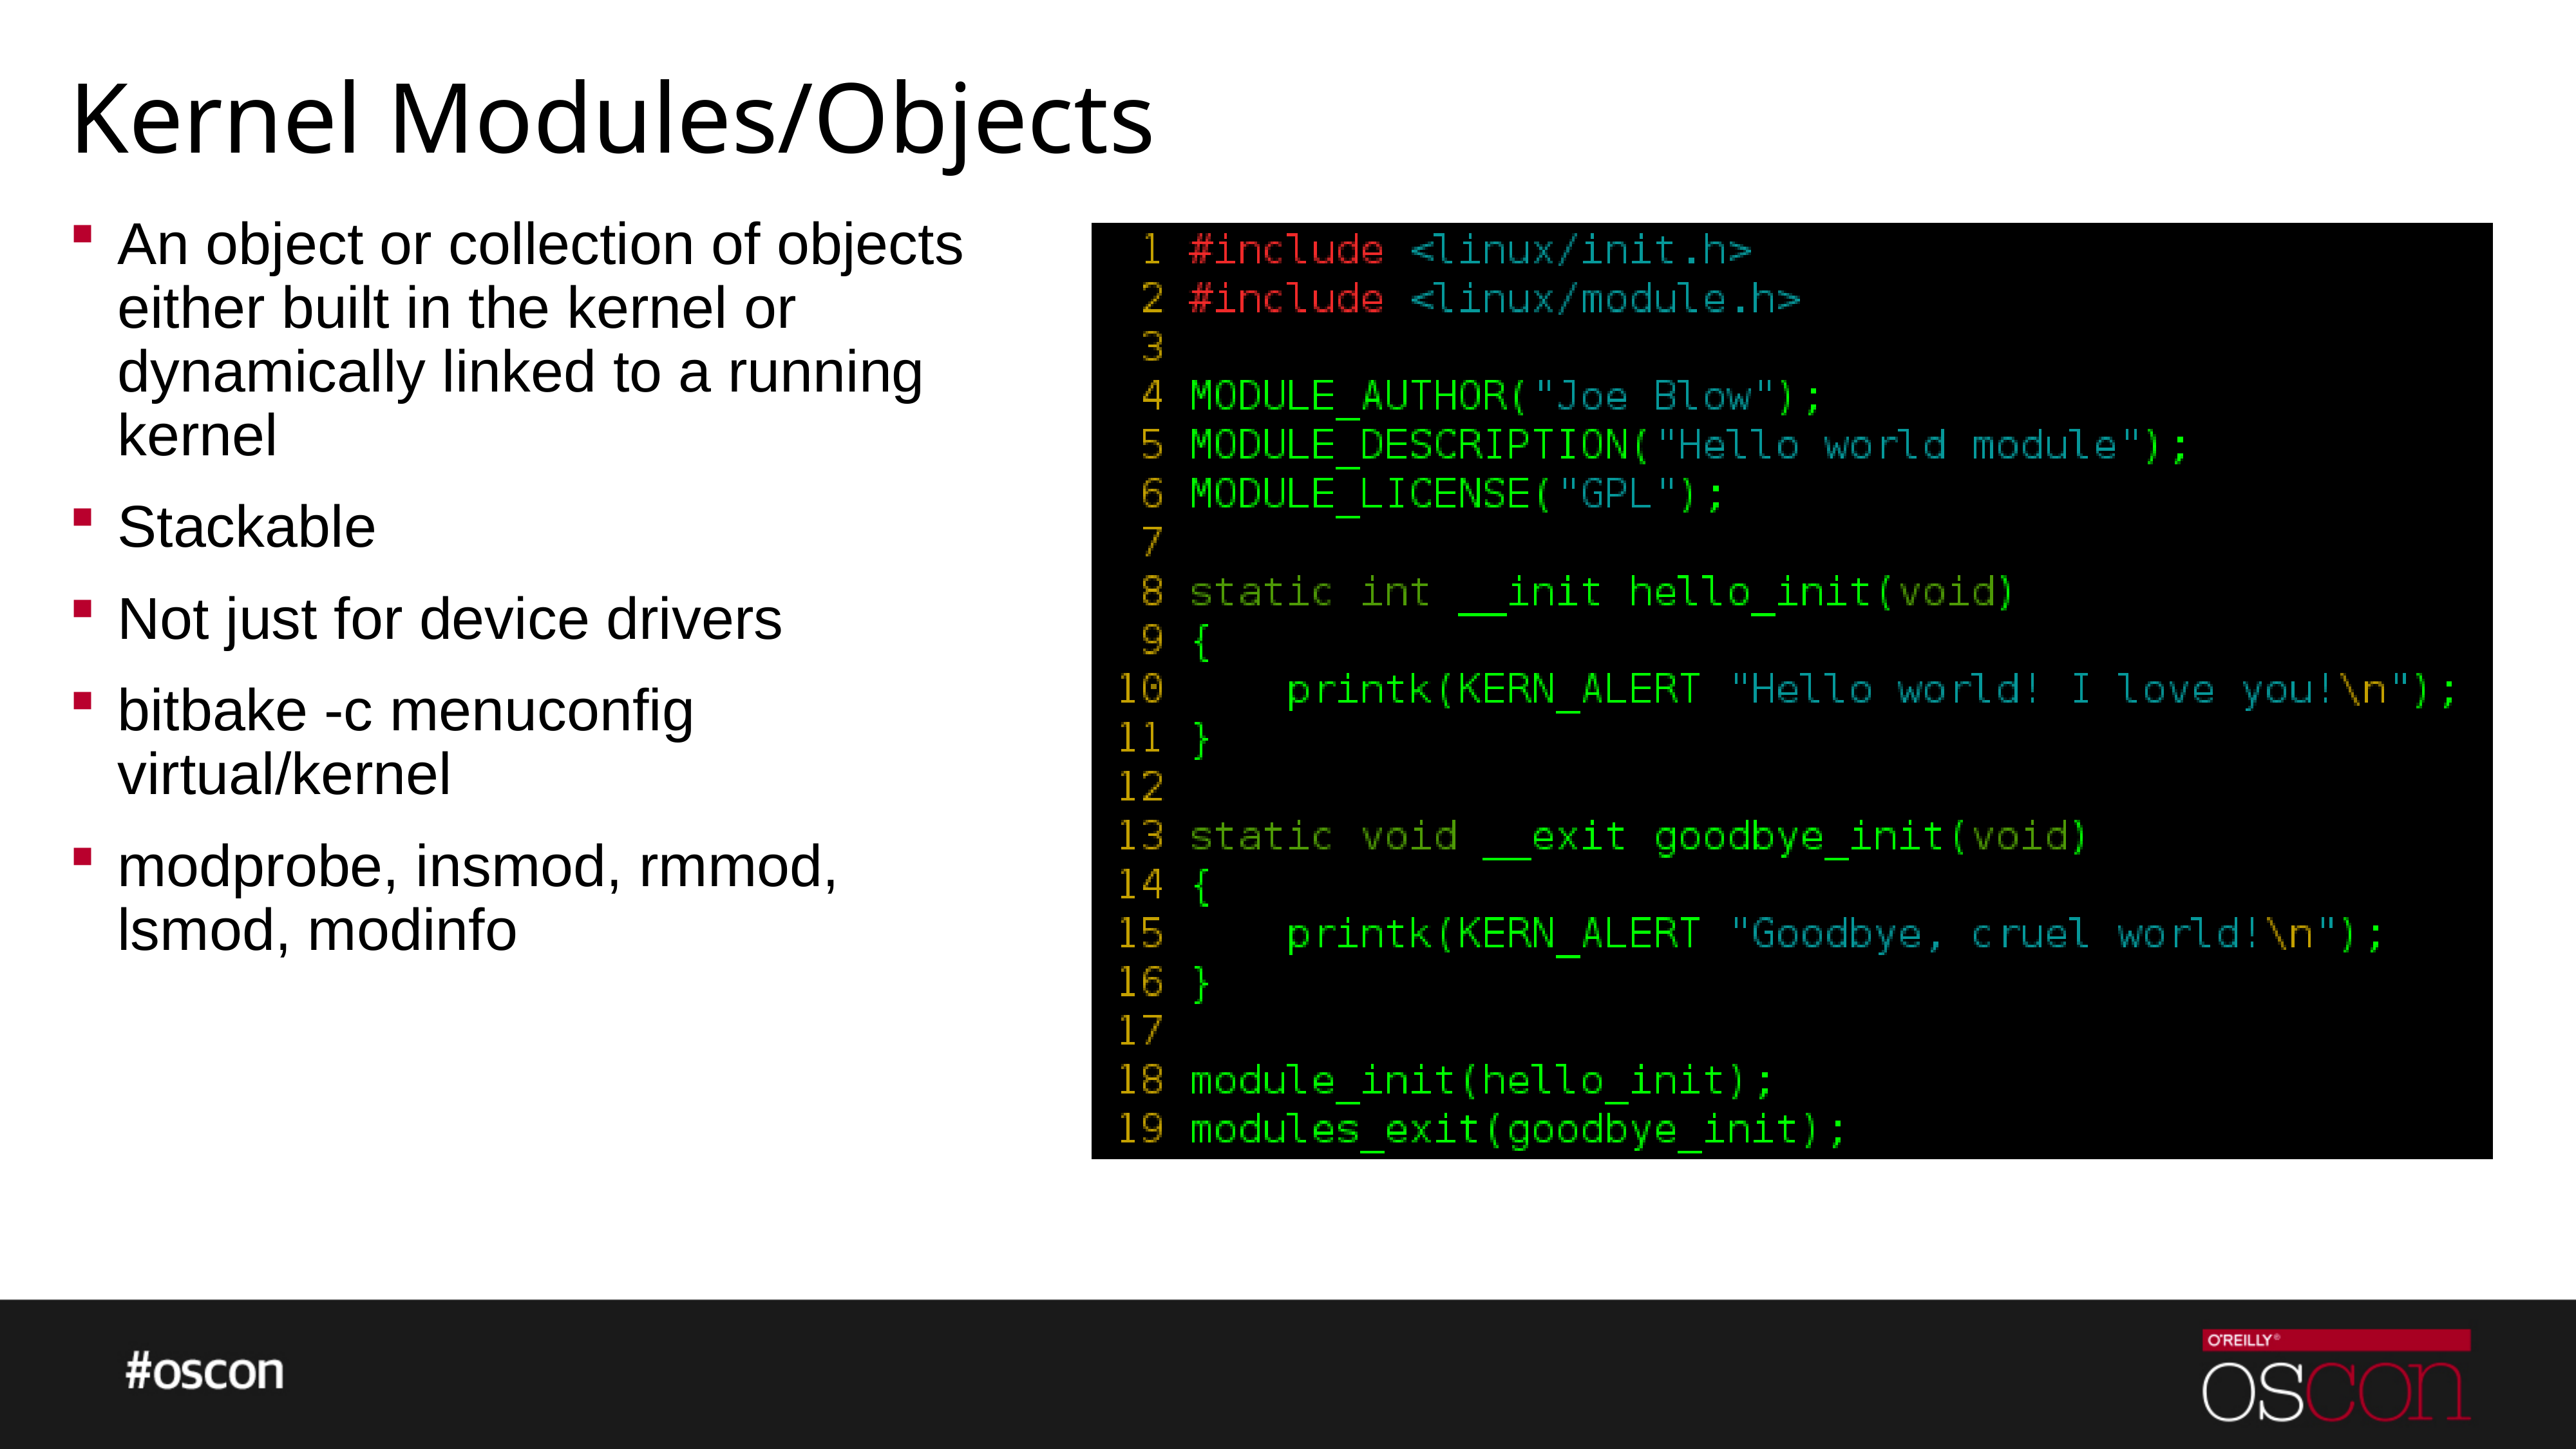

# Kernel Modules/Objects
An object or collection of objects either built in the kernel or dynamically linked to a running kernel
Stackable
Not just for device drivers
bitbake -c menuconfig virtual/kernel
modprobe, insmod, rmmod, lsmod, modinfo